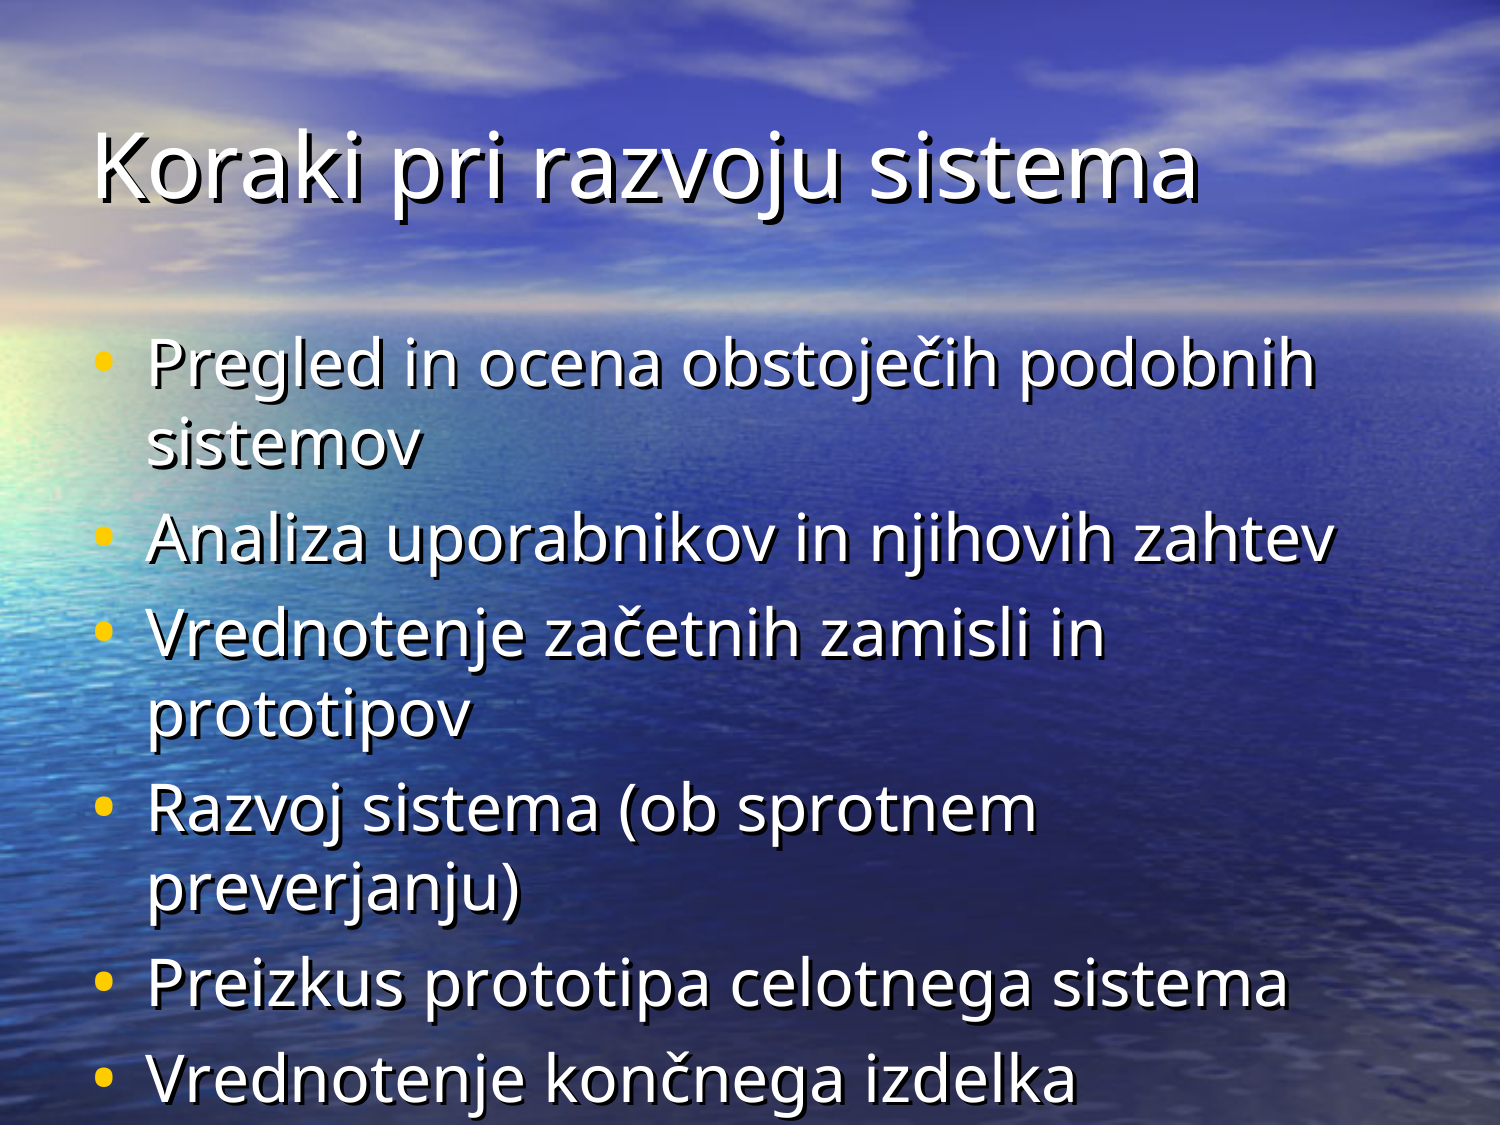

# Koraki pri razvoju sistema
Pregled in ocena obstoječih podobnih sistemov
Analiza uporabnikov in njihovih zahtev
Vrednotenje začetnih zamisli in prototipov
Razvoj sistema (ob sprotnem preverjanju)
Preizkus prototipa celotnega sistema
Vrednotenje končnega izdelka